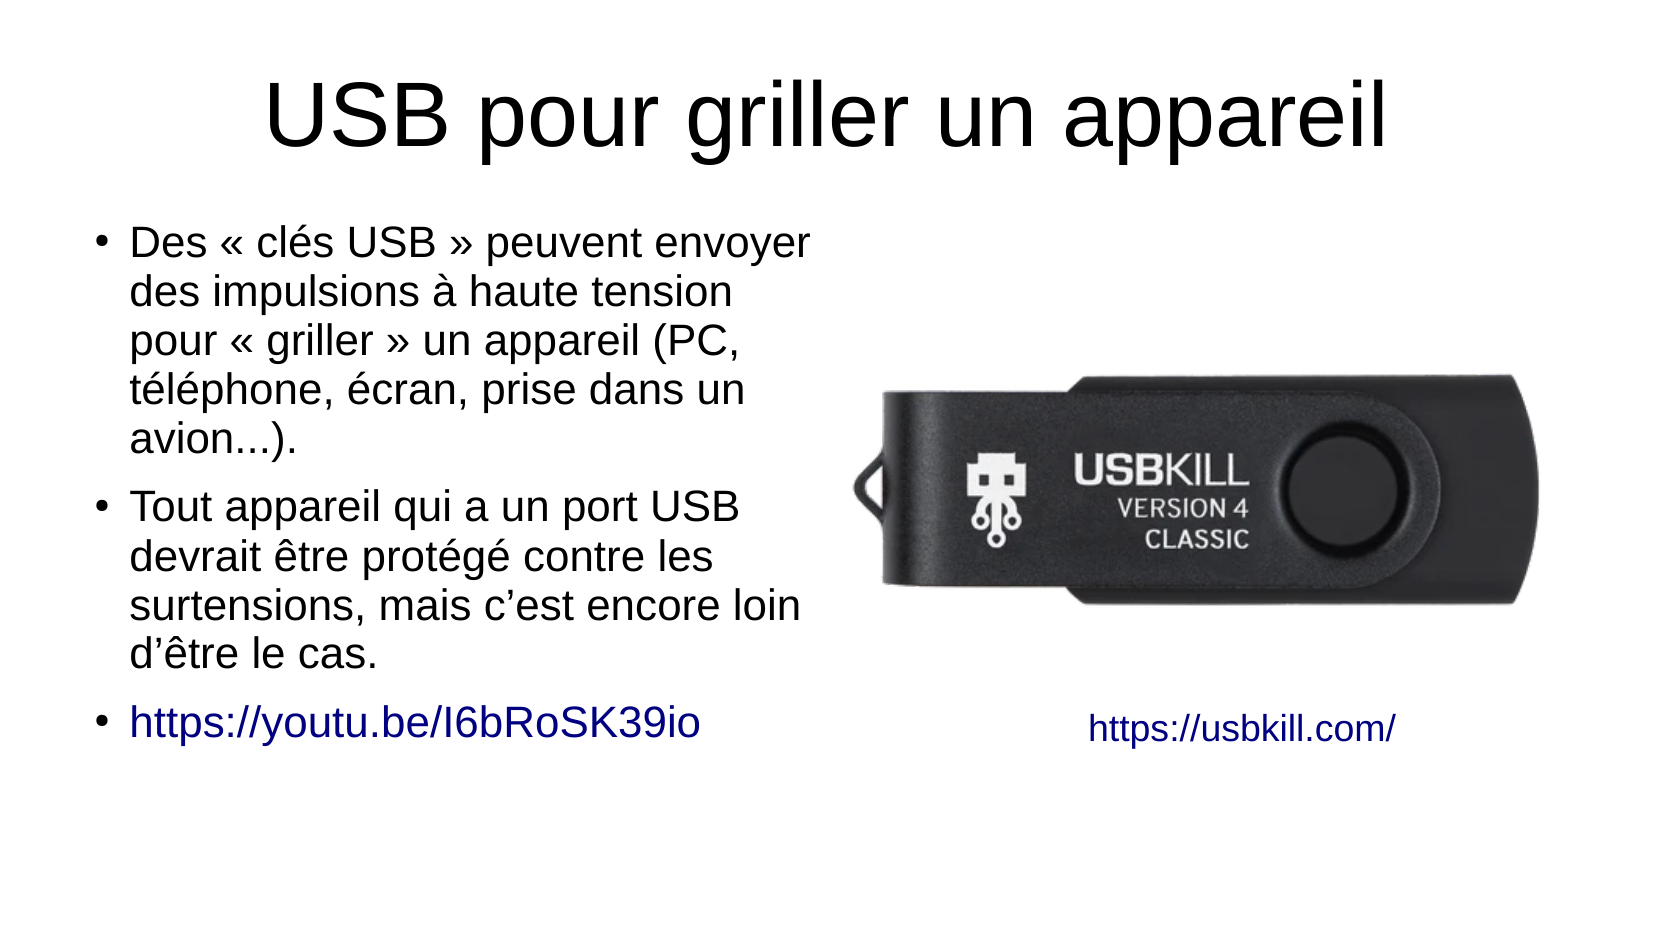

# USB pour griller un appareil
Des « clés USB » peuvent envoyer des impulsions à haute tension pour « griller » un appareil (PC, téléphone, écran, prise dans un avion...).
Tout appareil qui a un port USB devrait être protégé contre les surtensions, mais c’est encore loin d’être le cas.
https://youtu.be/I6bRoSK39io
https://usbkill.com/